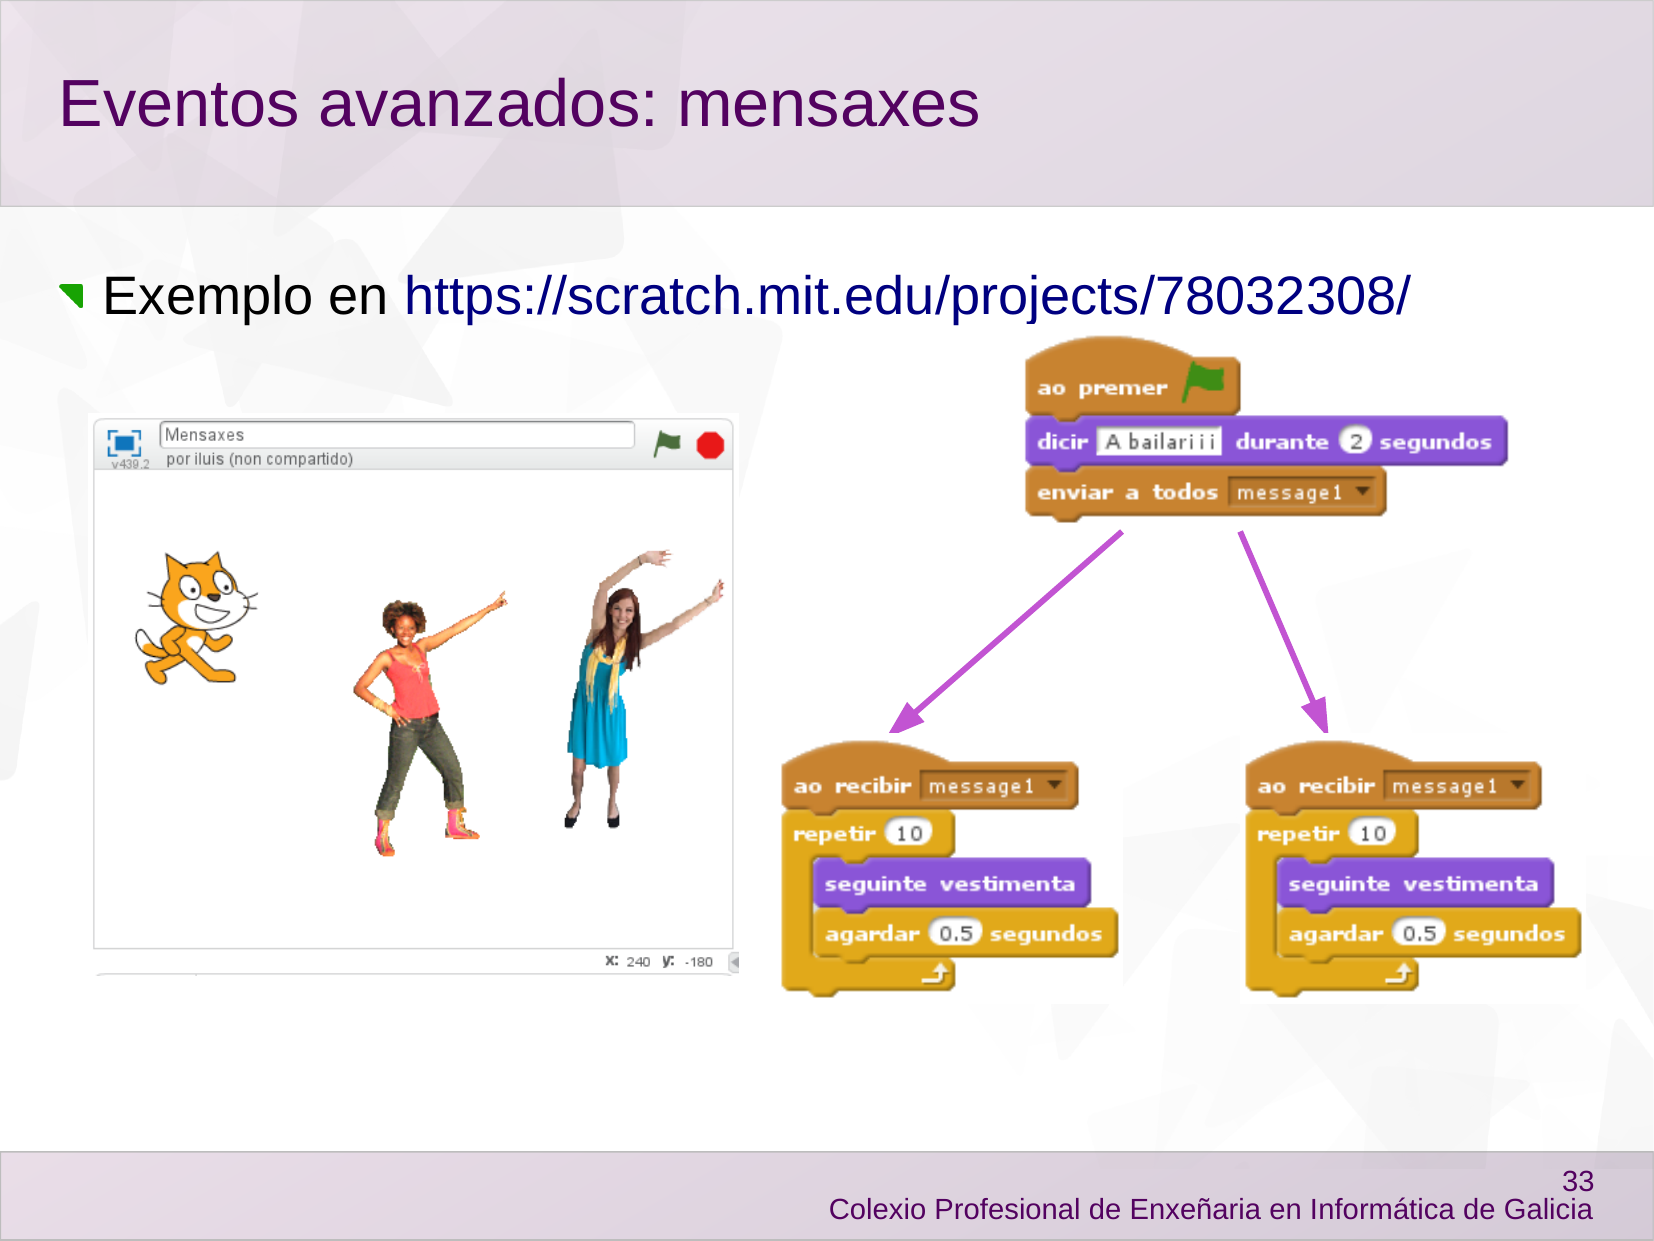

# Eventos avanzados: mensaxes
Exemplo en https://scratch.mit.edu/projects/78032308/
33
Colexio Profesional de Enxeñaria en Informática de Galicia